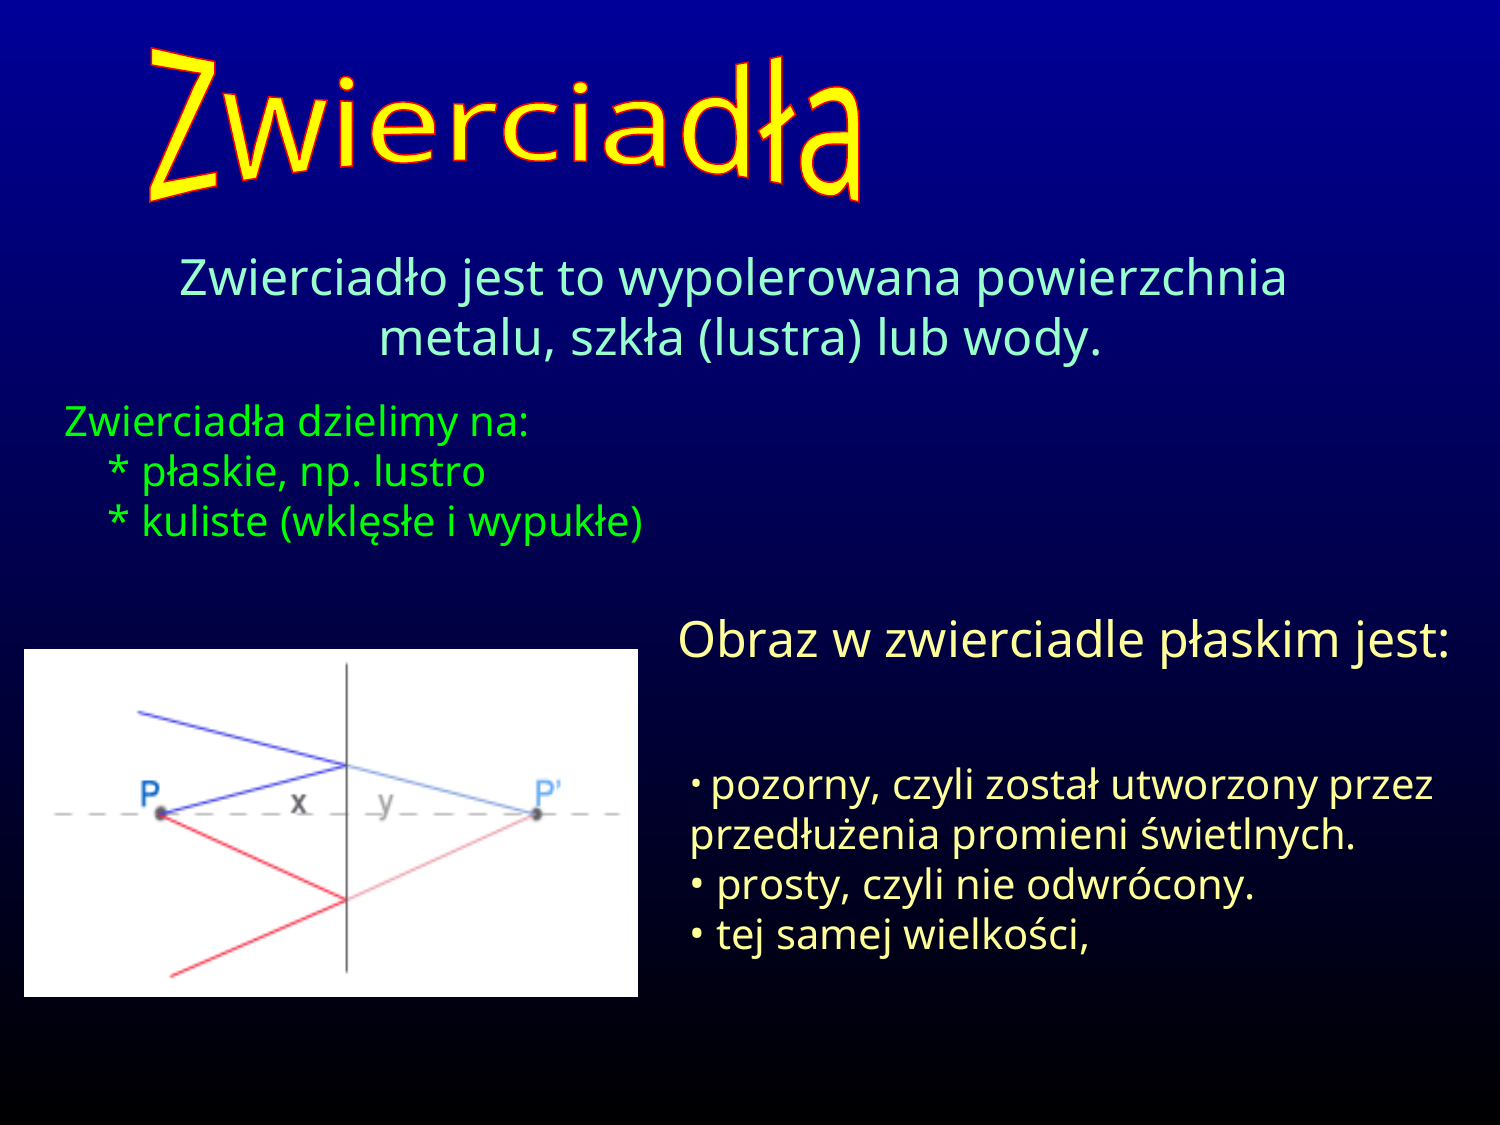

Zwierciadła
Zwierciadło jest to wypolerowana powierzchnia
metalu, szkła (lustra) lub wody.
Zwierciadła dzielimy na:
 * płaskie, np. lustro
 * kuliste (wklęsłe i wypukłe)
Obraz w zwierciadle płaskim jest:
 pozorny, czyli został utworzony przez
przedłużenia promieni świetlnych.
 prosty, czyli nie odwrócony.
 tej samej wielkości,